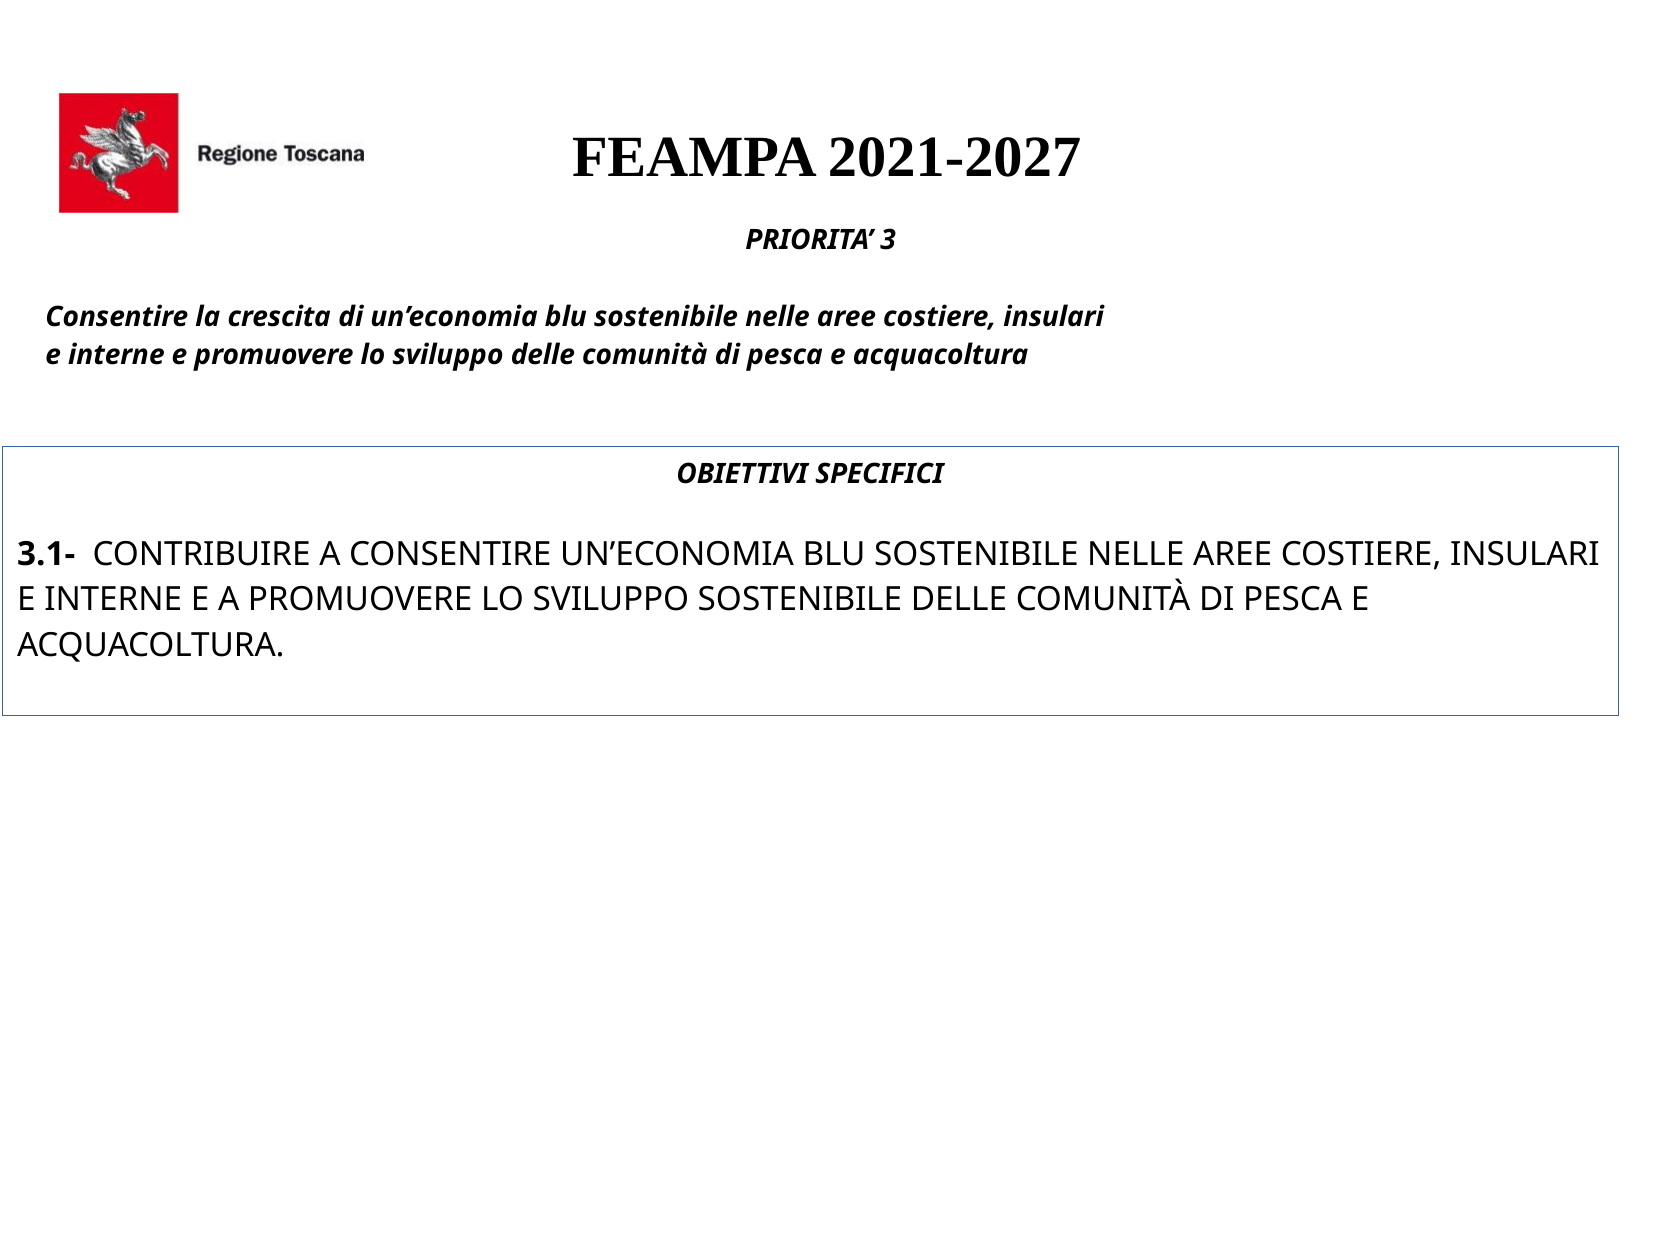

# FEAMPA 2021-2027
PRIORITA’ 3
Consentire la crescita di un’economia blu sostenibile nelle aree costiere, insulari
e interne e promuovere lo sviluppo delle comunità di pesca e acquacoltura
OBIETTIVI SPECIFICI
3.1- CONTRIBUIRE A CONSENTIRE UN’ECONOMIA BLU SOSTENIBILE NELLE AREE COSTIERE, INSULARI E INTERNE E A PROMUOVERE LO SVILUPPO SOSTENIBILE DELLE COMUNITÀ DI PESCA E ACQUACOLTURA.